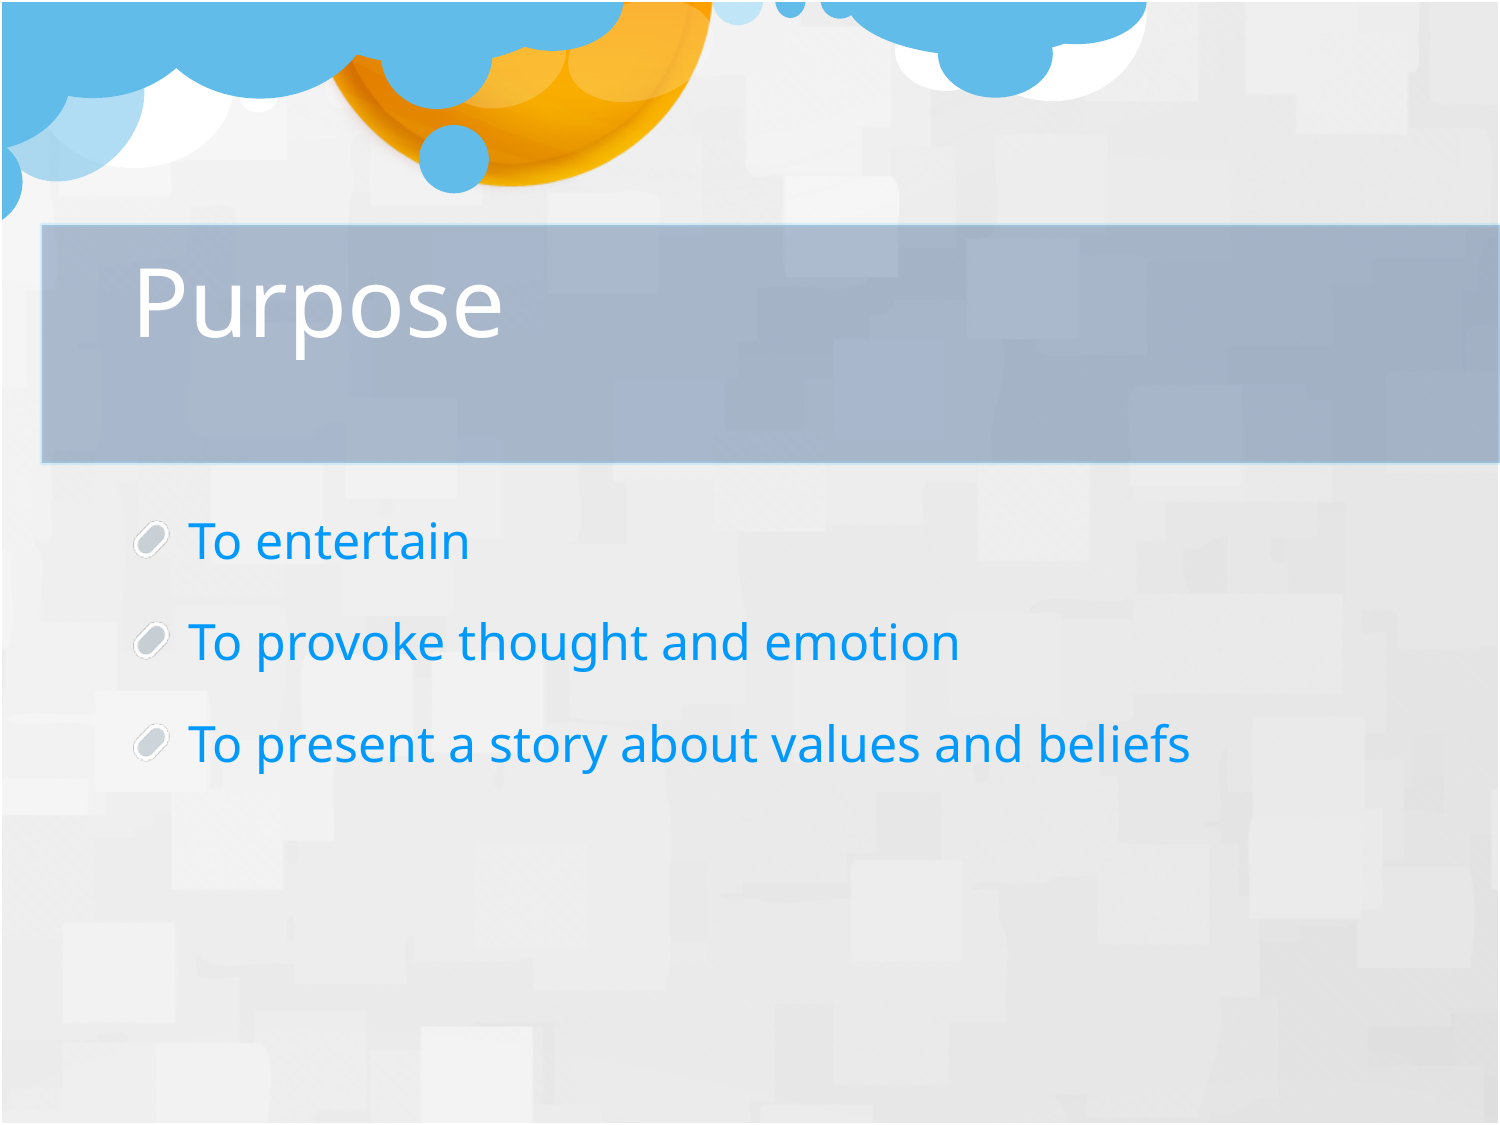

# Purpose
To entertain
To provoke thought and emotion
To present a story about values and beliefs